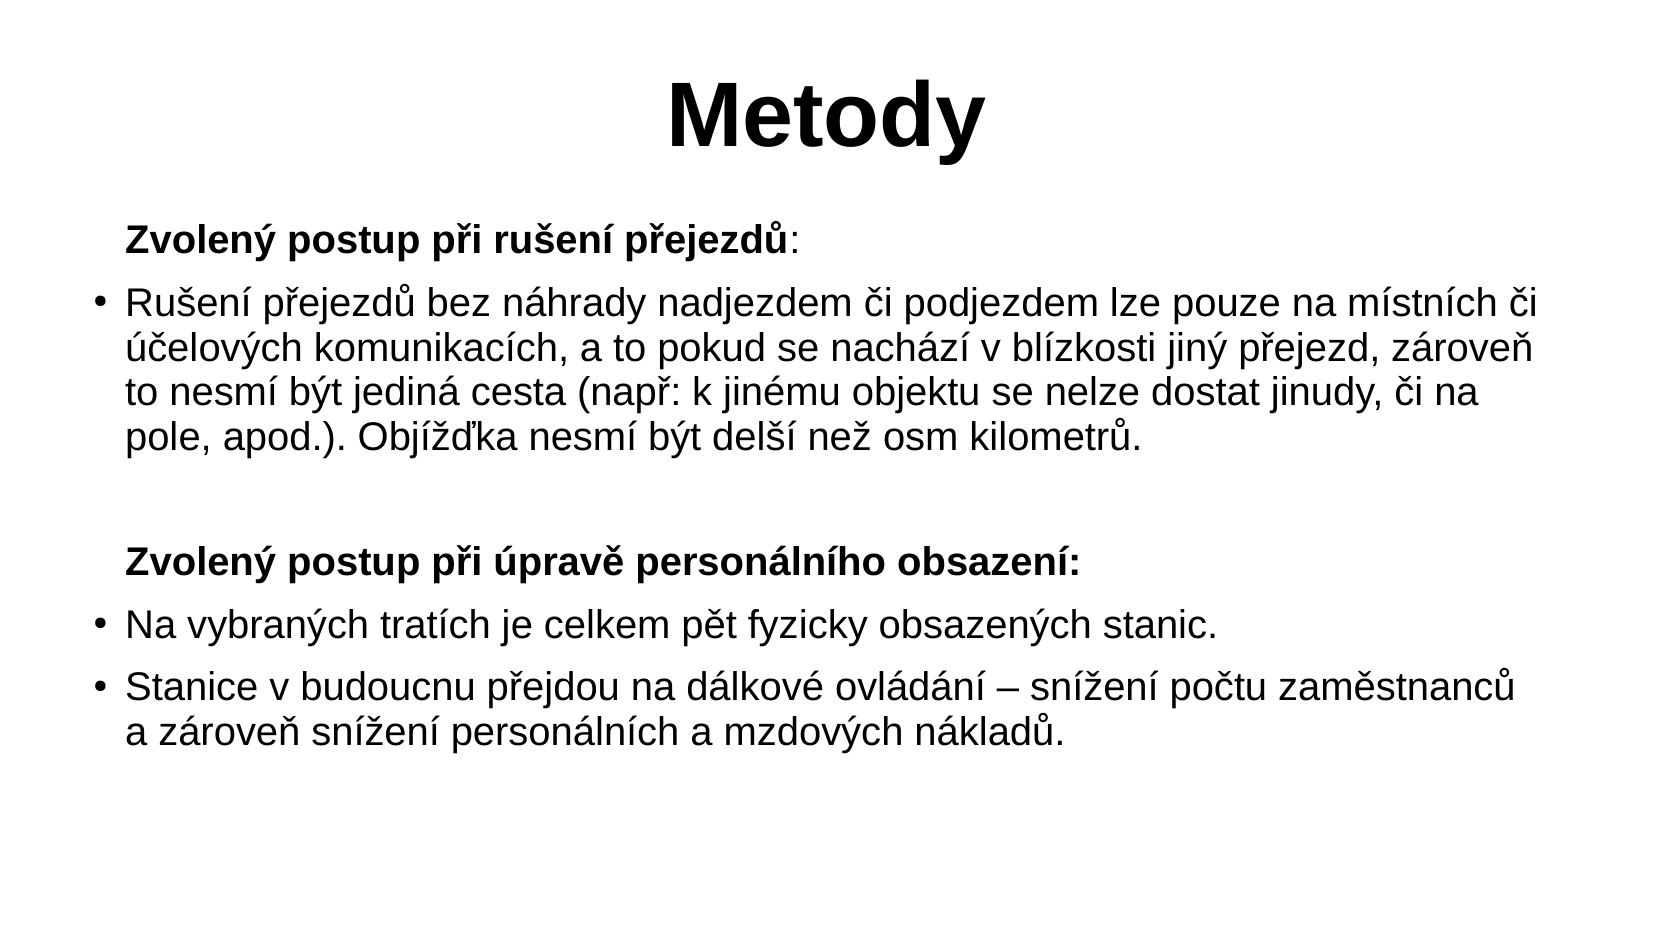

# Metody
Zvolený postup při rušení přejezdů:
Rušení přejezdů bez náhrady nadjezdem či podjezdem lze pouze na místních či účelových komunikacích, a to pokud se nachází v blízkosti jiný přejezd, zároveň to nesmí být jediná cesta (např: k jinému objektu se nelze dostat jinudy, či na pole, apod.). Objížďka nesmí být delší než osm kilometrů.
Zvolený postup při úpravě personálního obsazení:
Na vybraných tratích je celkem pět fyzicky obsazených stanic.
Stanice v budoucnu přejdou na dálkové ovládání – snížení počtu zaměstnanců a zároveň snížení personálních a mzdových nákladů.